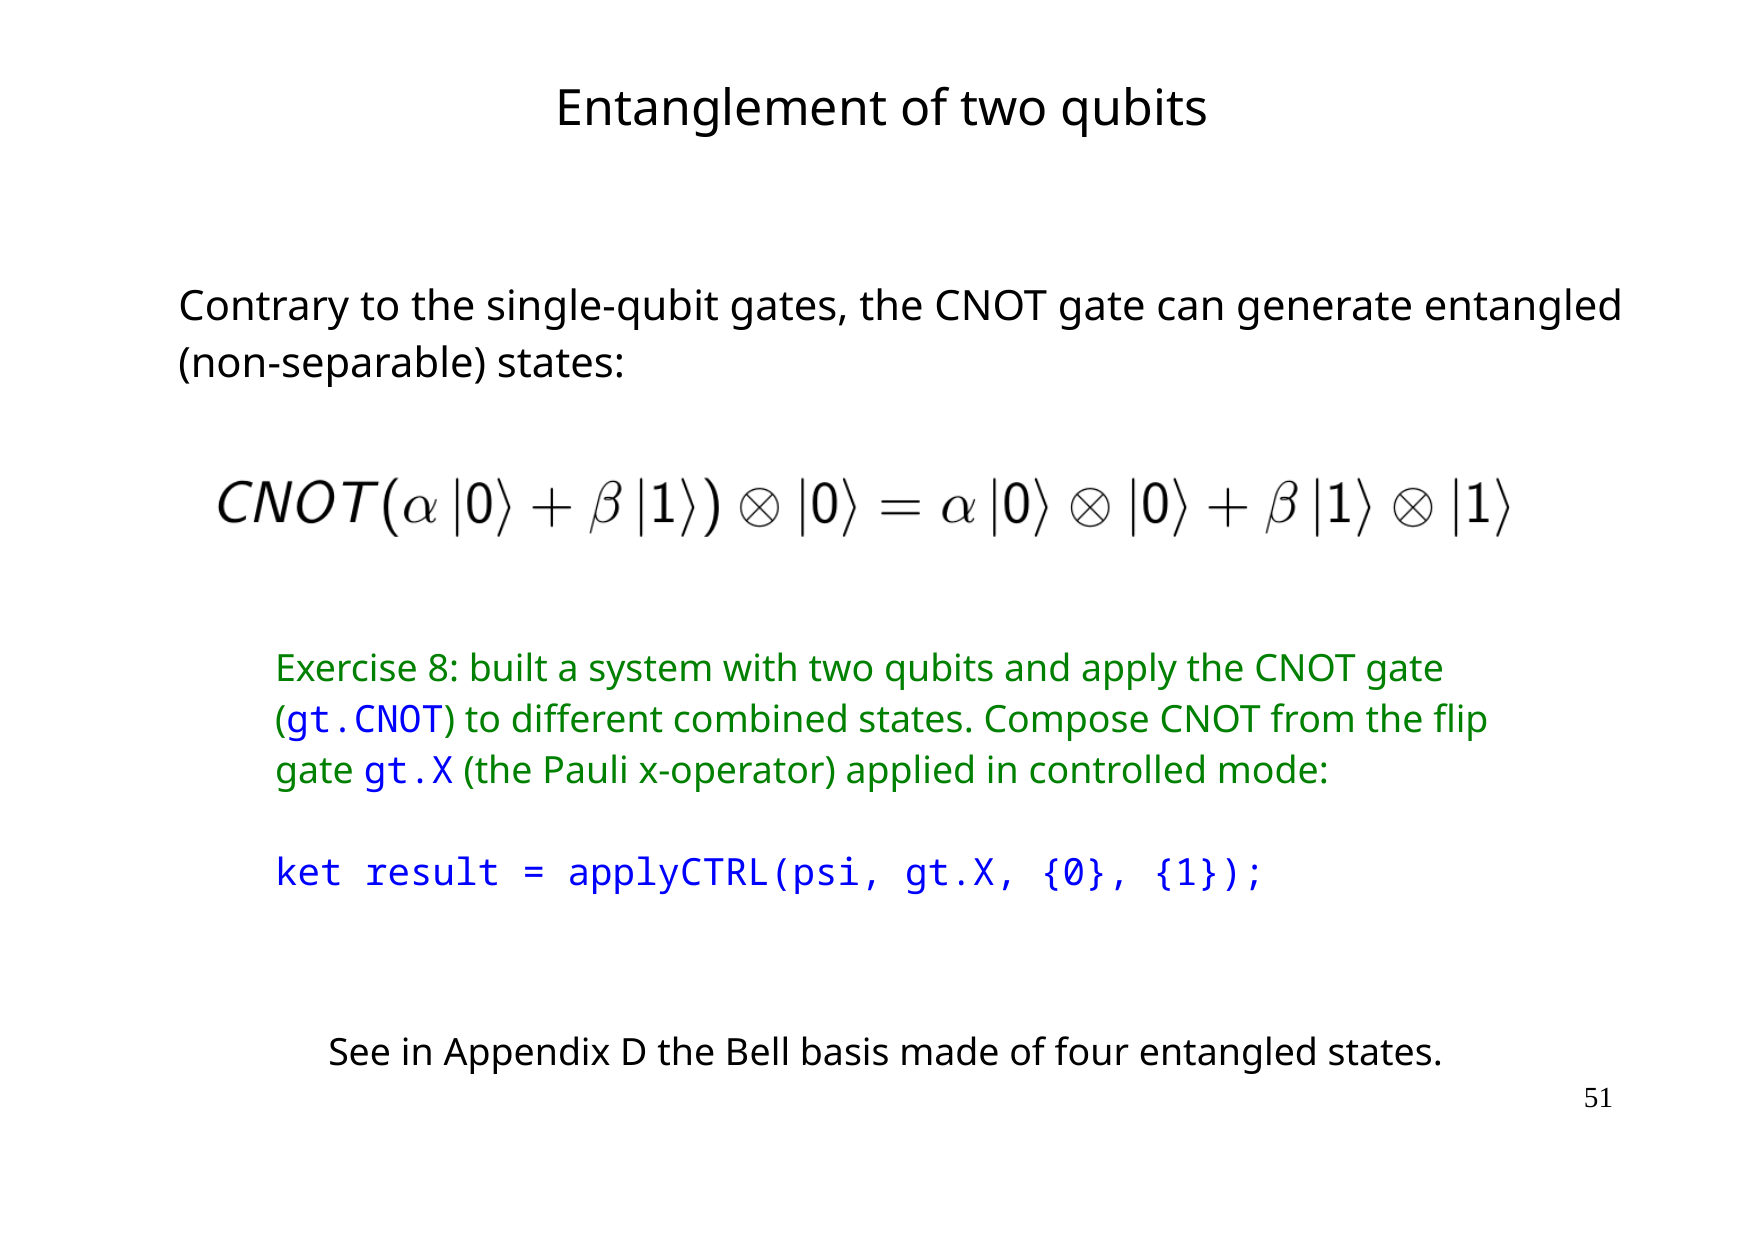

Entanglement of two qubits
Contrary to the single-qubit gates, the CNOT gate can generate entangled
(non-separable) states:
Exercise 8: built a system with two qubits and apply the CNOT gate
(gt.CNOT) to different combined states. Compose CNOT from the flip
gate gt.X (the Pauli x-operator) applied in controlled mode:
ket result = applyCTRL(psi, gt.X, {0}, {1});
See in Appendix D the Bell basis made of four entangled states.
51